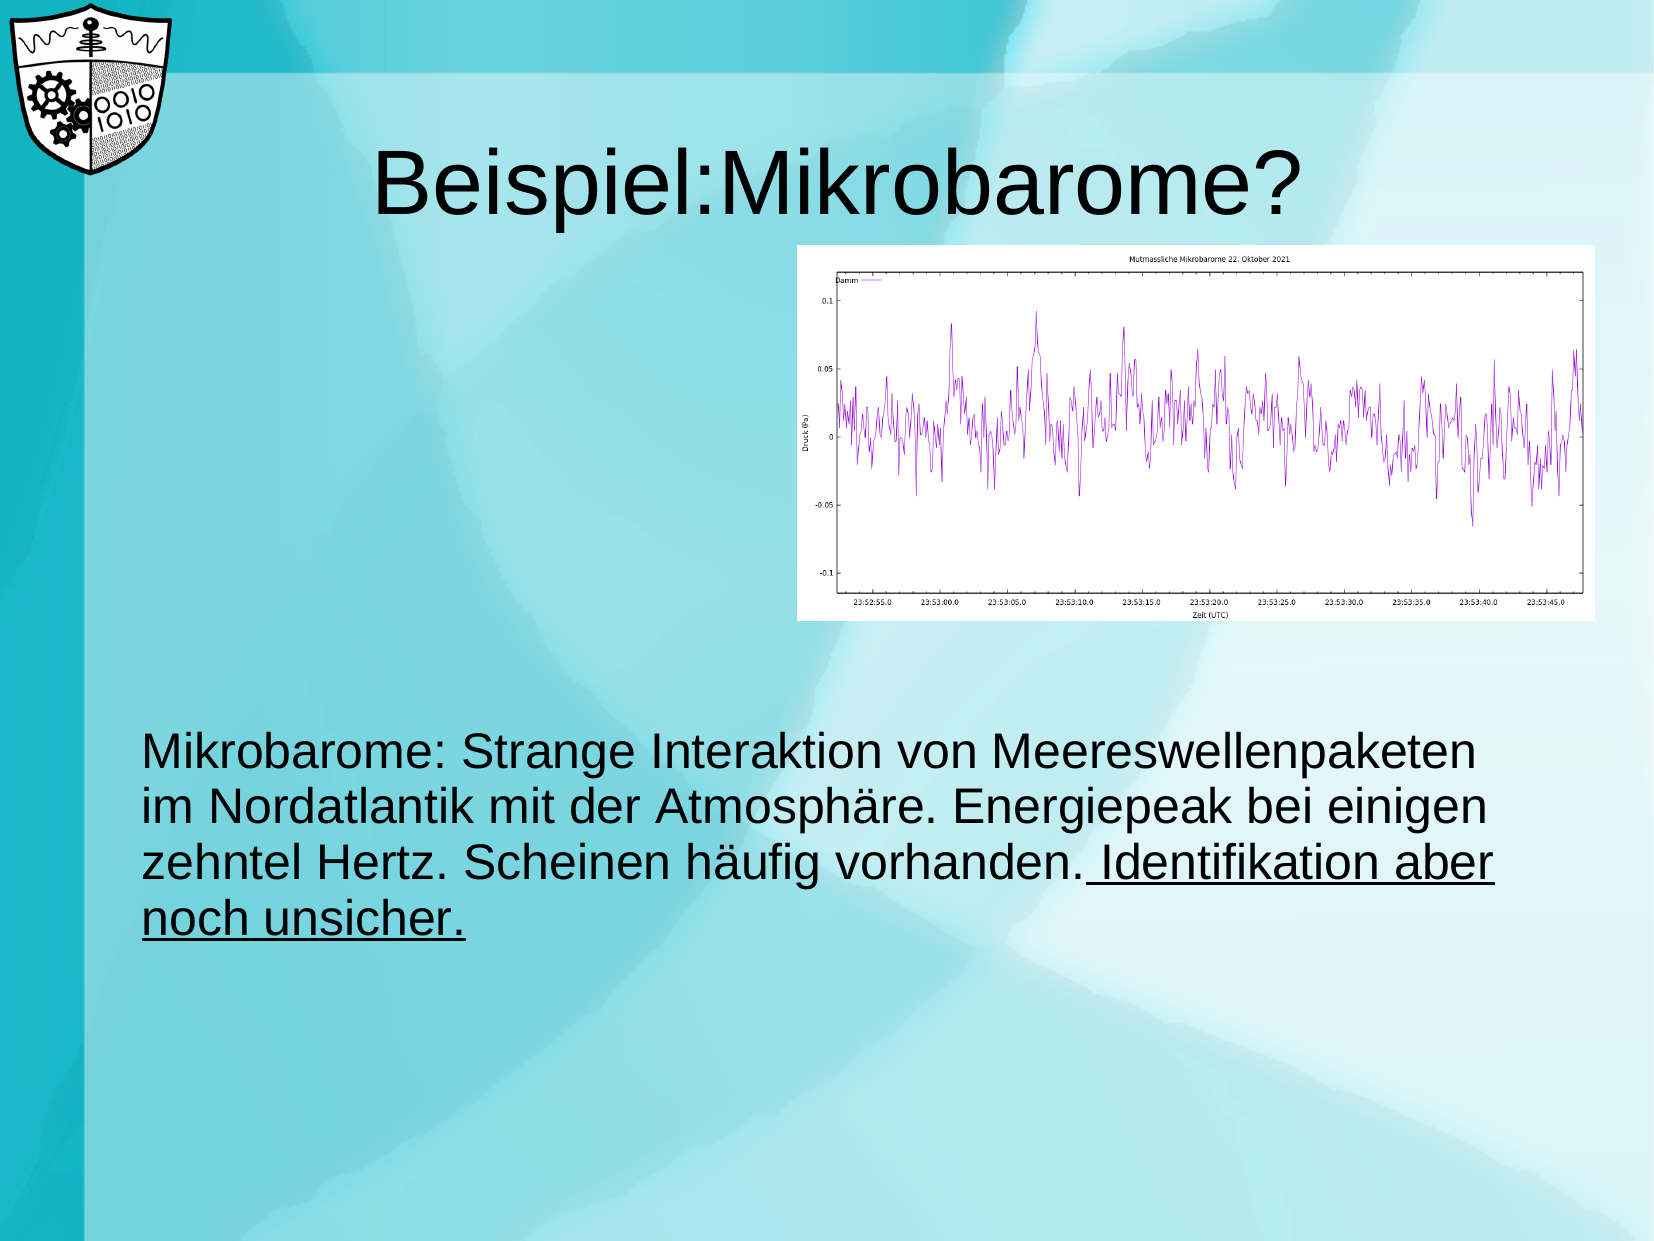

# Beispiel:Mikrobarome?
Mikrobarome: Strange Interaktion von Meereswellenpaketen im Nordatlantik mit der Atmosphäre. Energiepeak bei einigen zehntel Hertz. Scheinen häufig vorhanden. Identifikation aber noch unsicher.